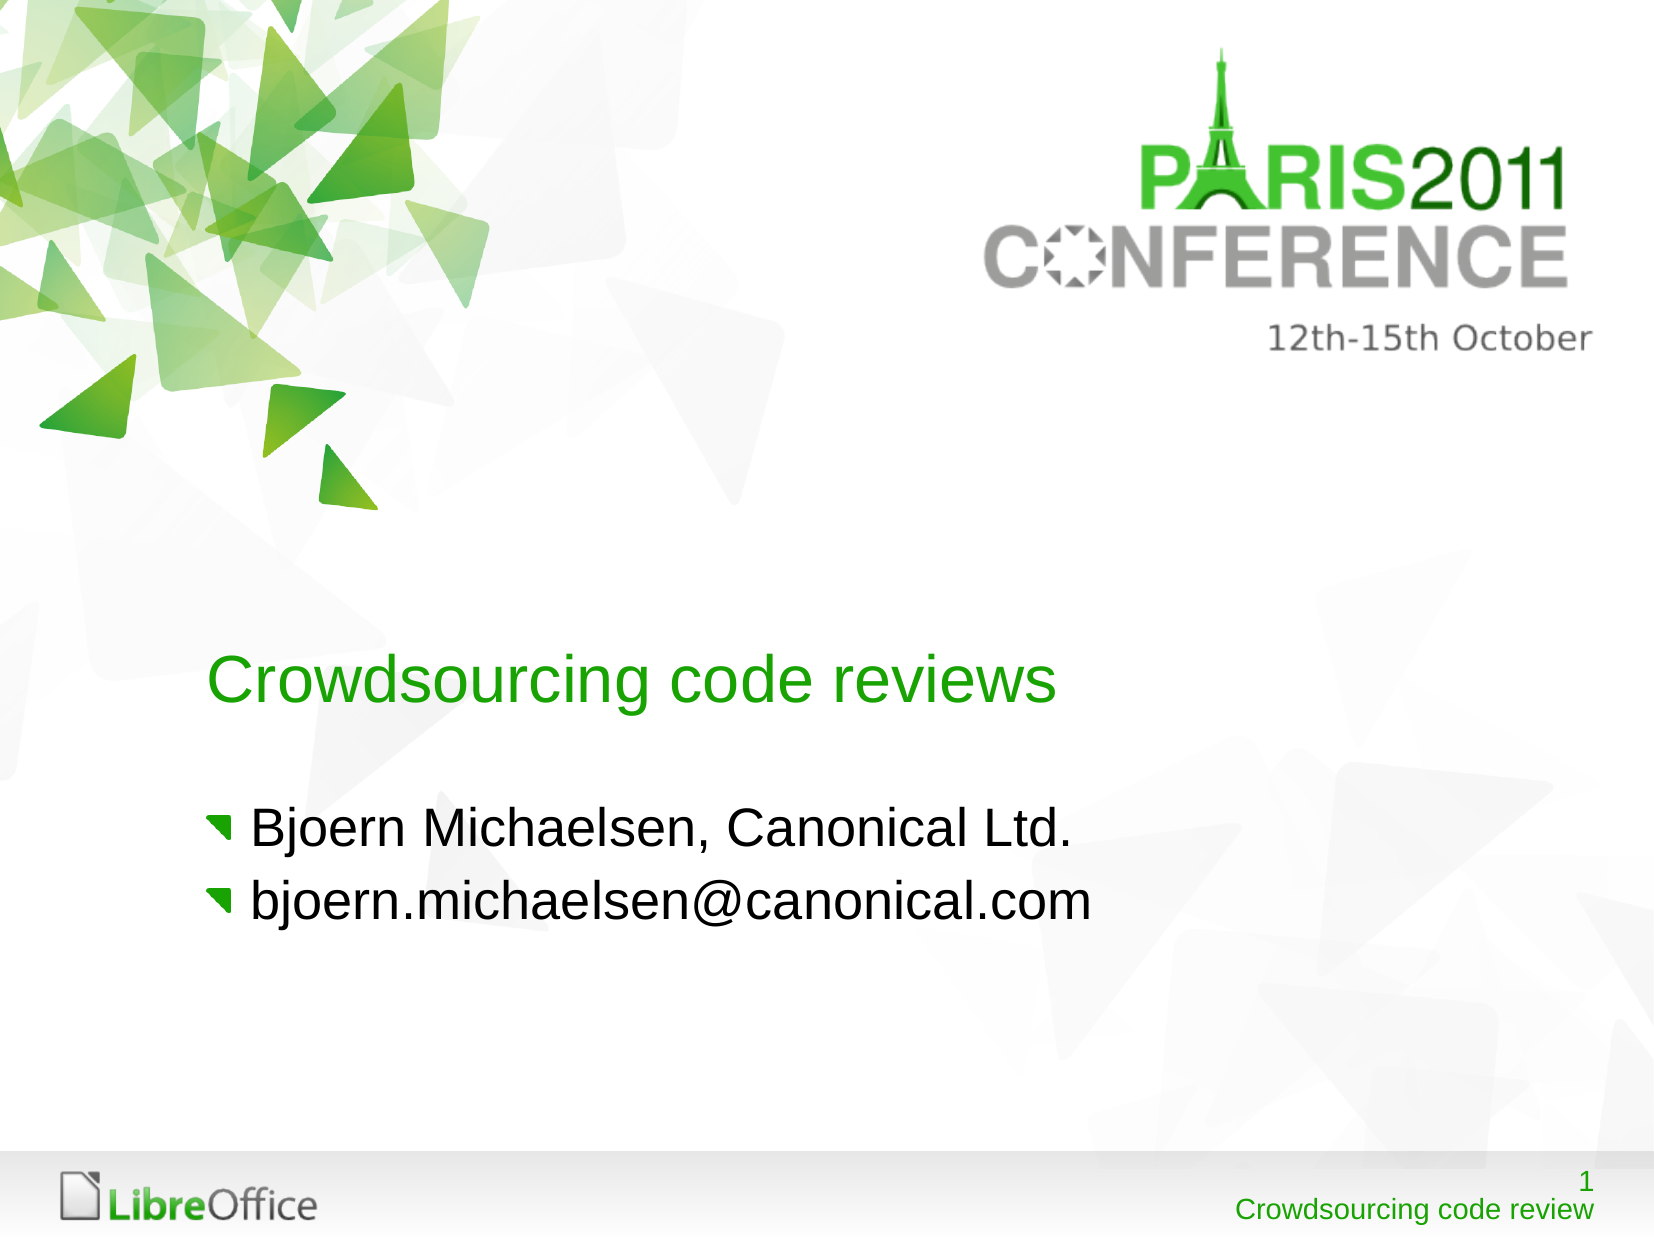

# Crowdsourcing code reviews
Bjoern Michaelsen, Canonical Ltd.
bjoern.michaelsen@canonical.com
1
Crowdsourcing code review